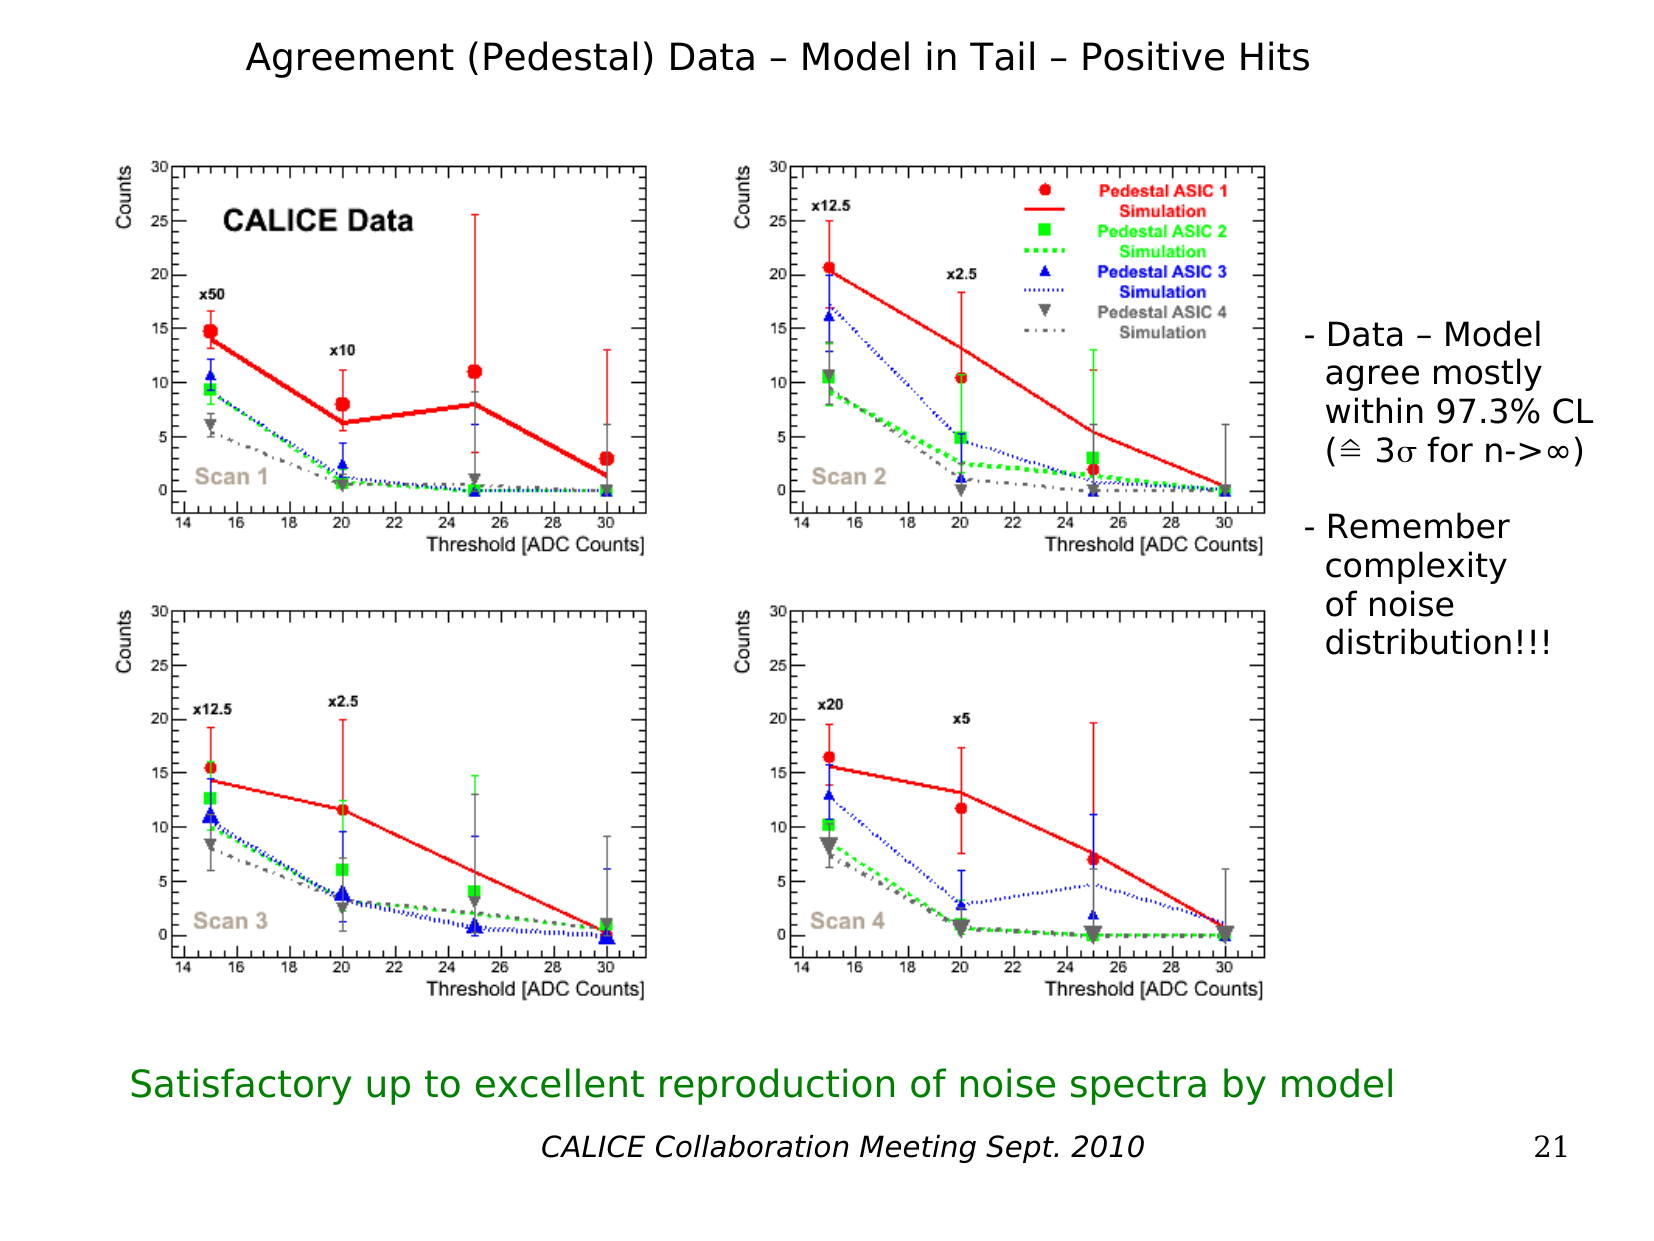

Agreement (Pedestal) Data – Model in Tail – Positive Hits
- Data – Model
 agree mostly
 within 97.3% CL
 (≙ 3 for n->∞)
- Remember
 complexity
 of noise
 distribution!!!
Satisfactory up to excellent reproduction of noise spectra by model
21